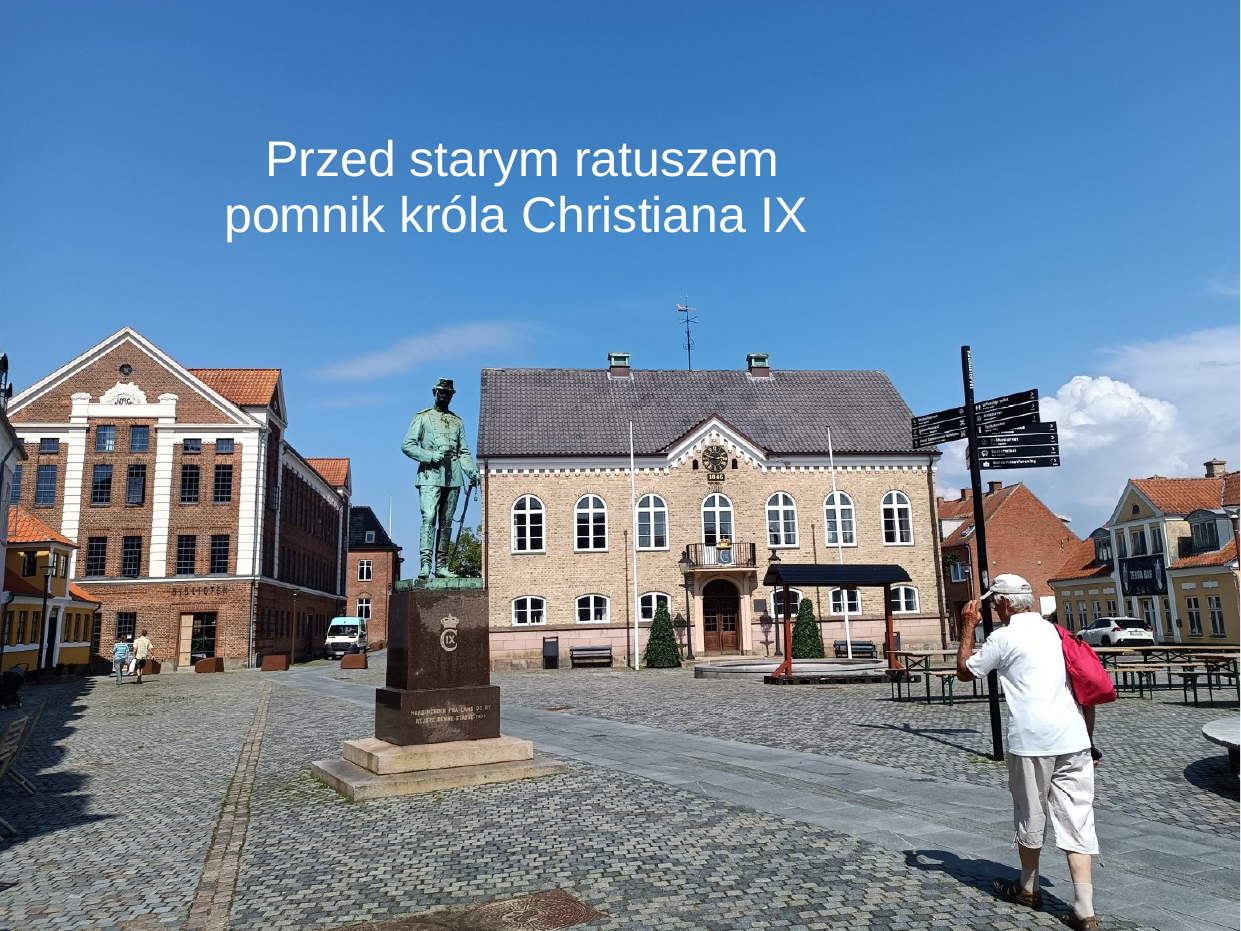

#
Przed starym ratuszem pomnik króla Christiana IX